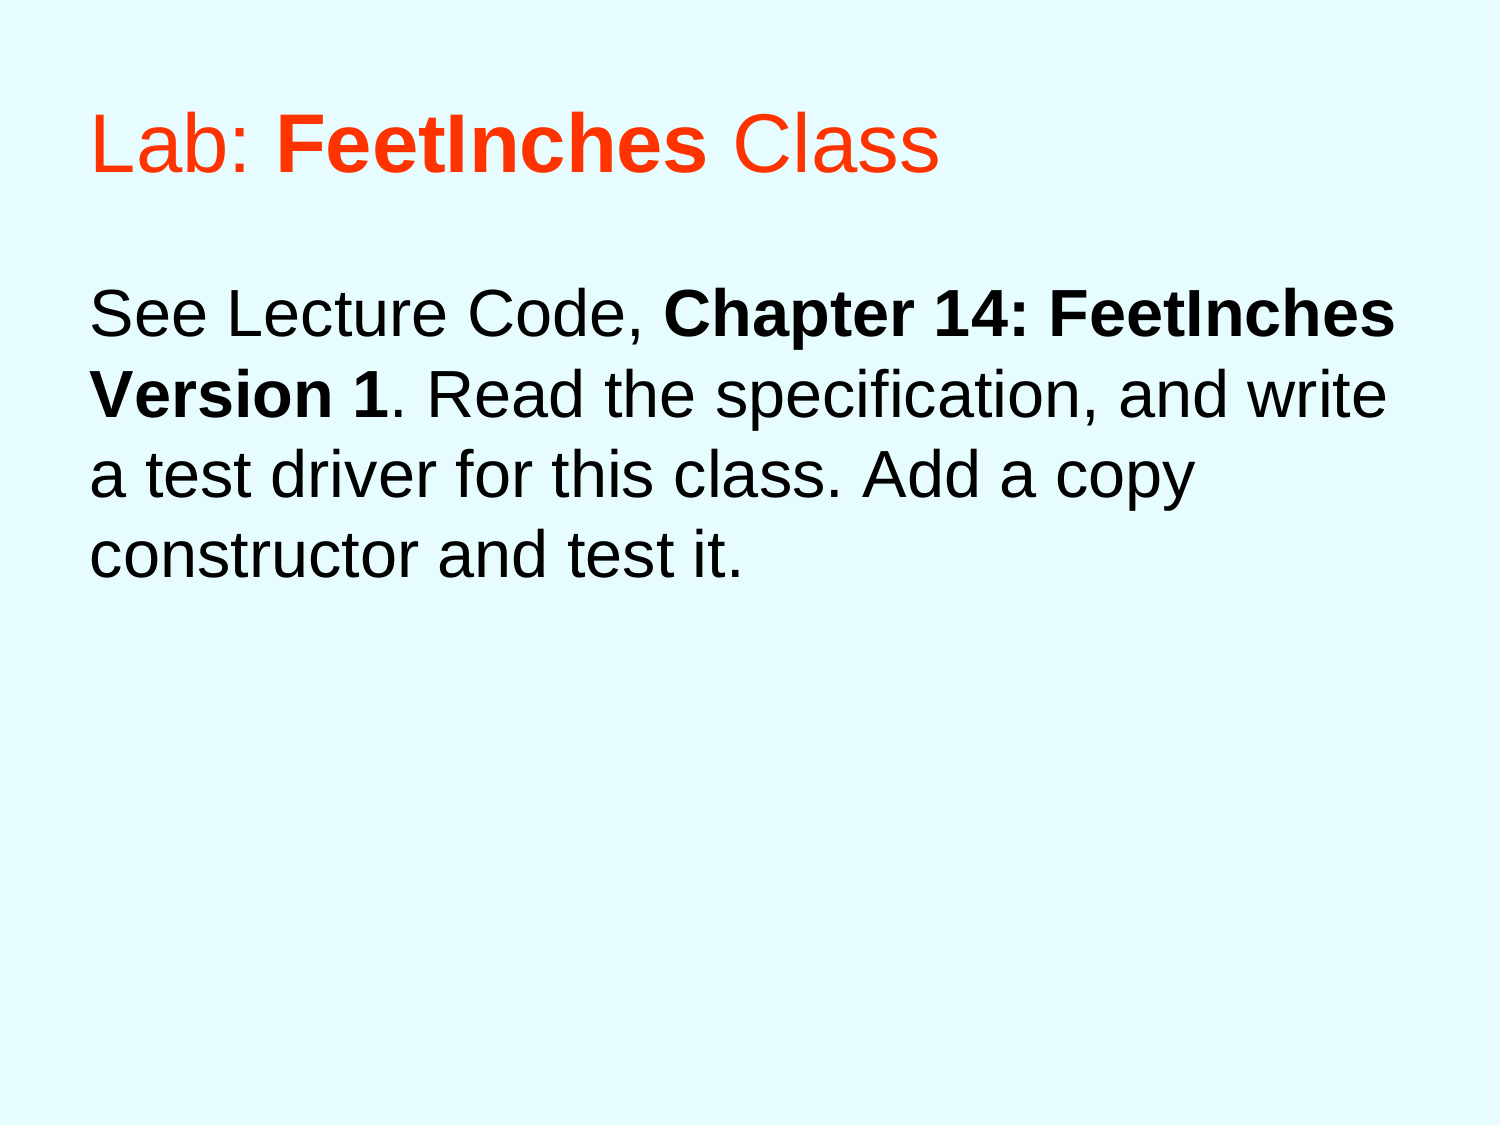

# Lab: FeetInches Class
See Lecture Code, Chapter 14: FeetInches Version 1. Read the specification, and write a test driver for this class. Add a copy constructor and test it.